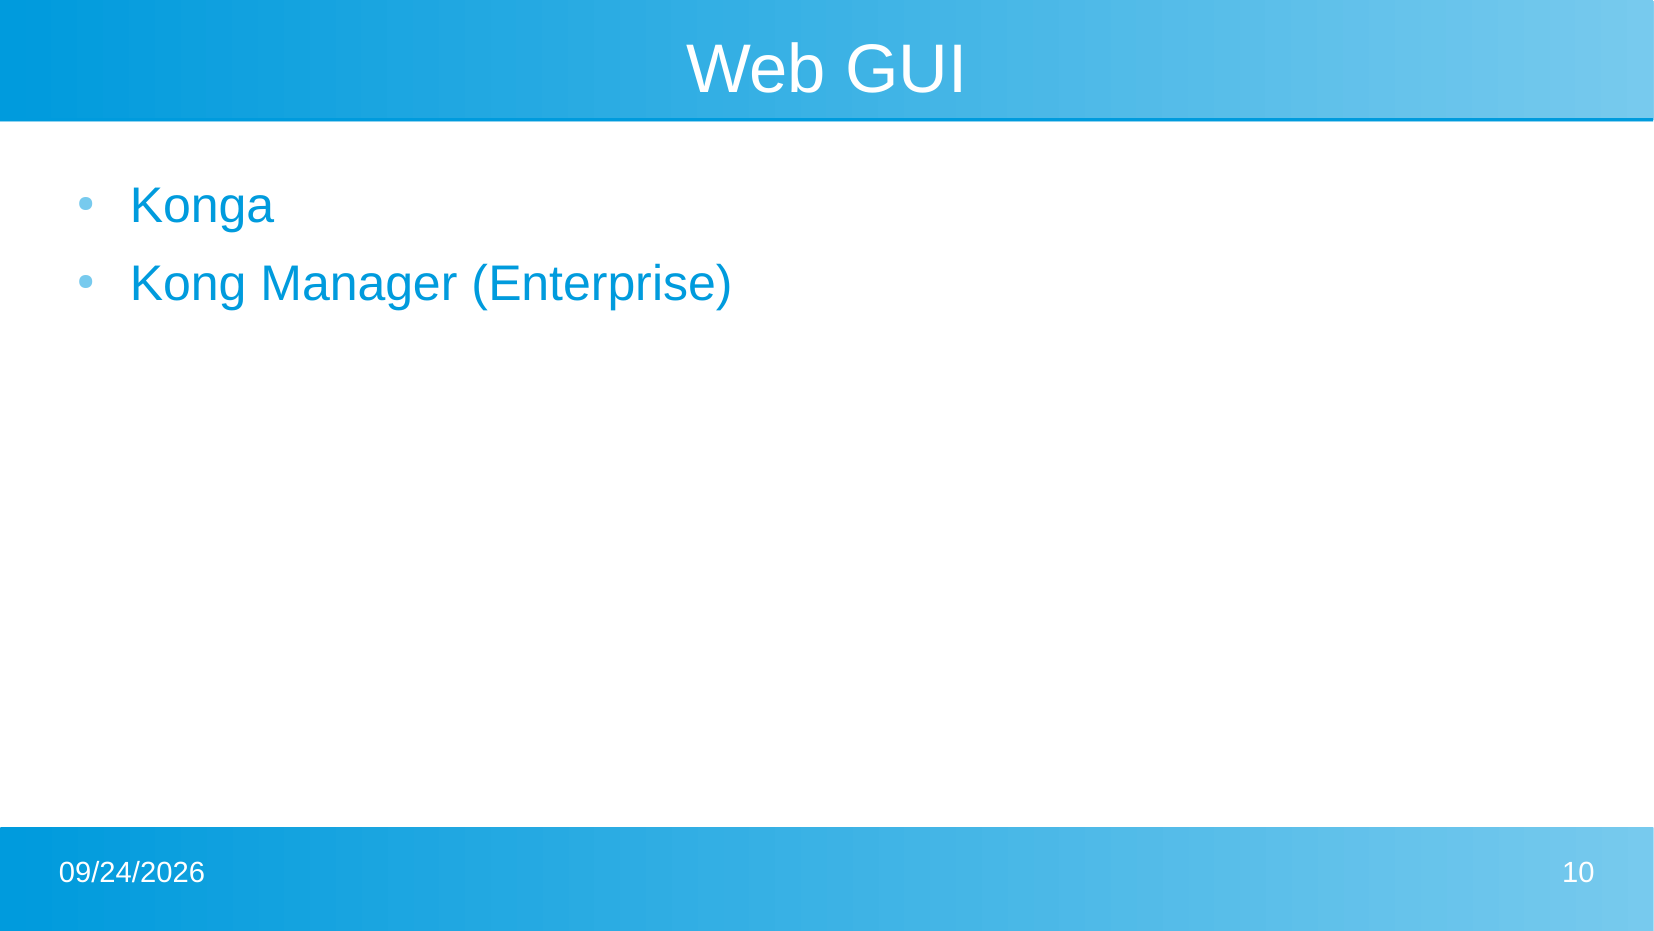

# Web GUI
Konga
Kong Manager (Enterprise)
10